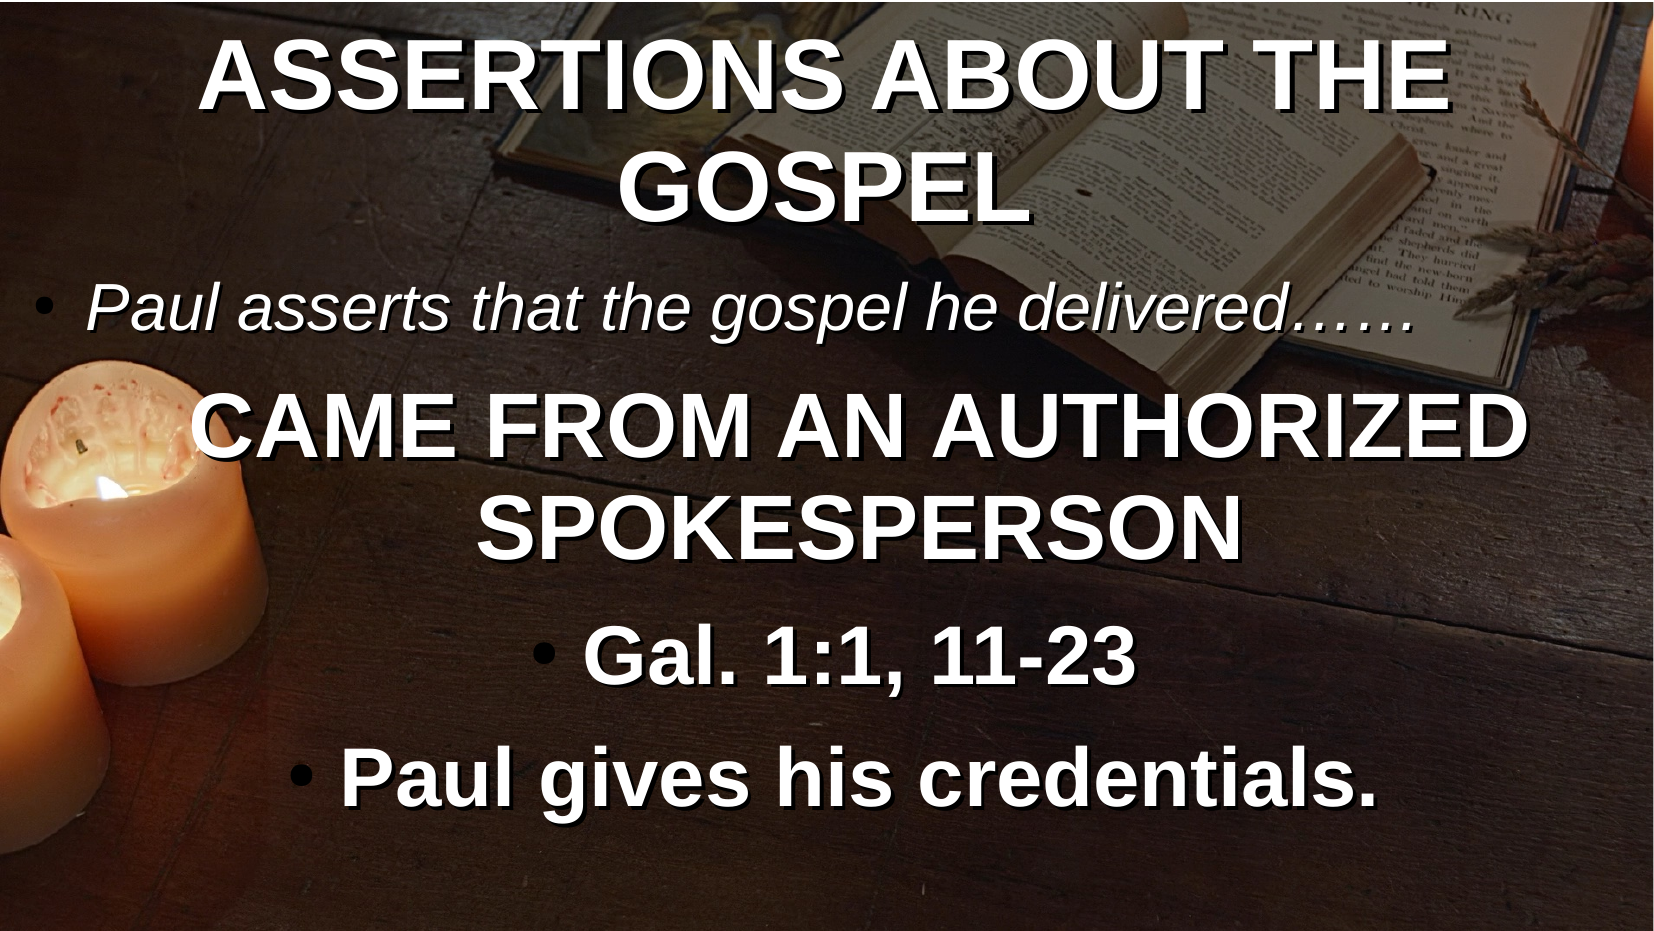

# ASSERTIONS ABOUT THE GOSPEL
Paul asserts that the gospel he delivered……
CAME FROM AN AUTHORIZED SPOKESPERSON
Gal. 1:1, 11-23
Paul gives his credentials.